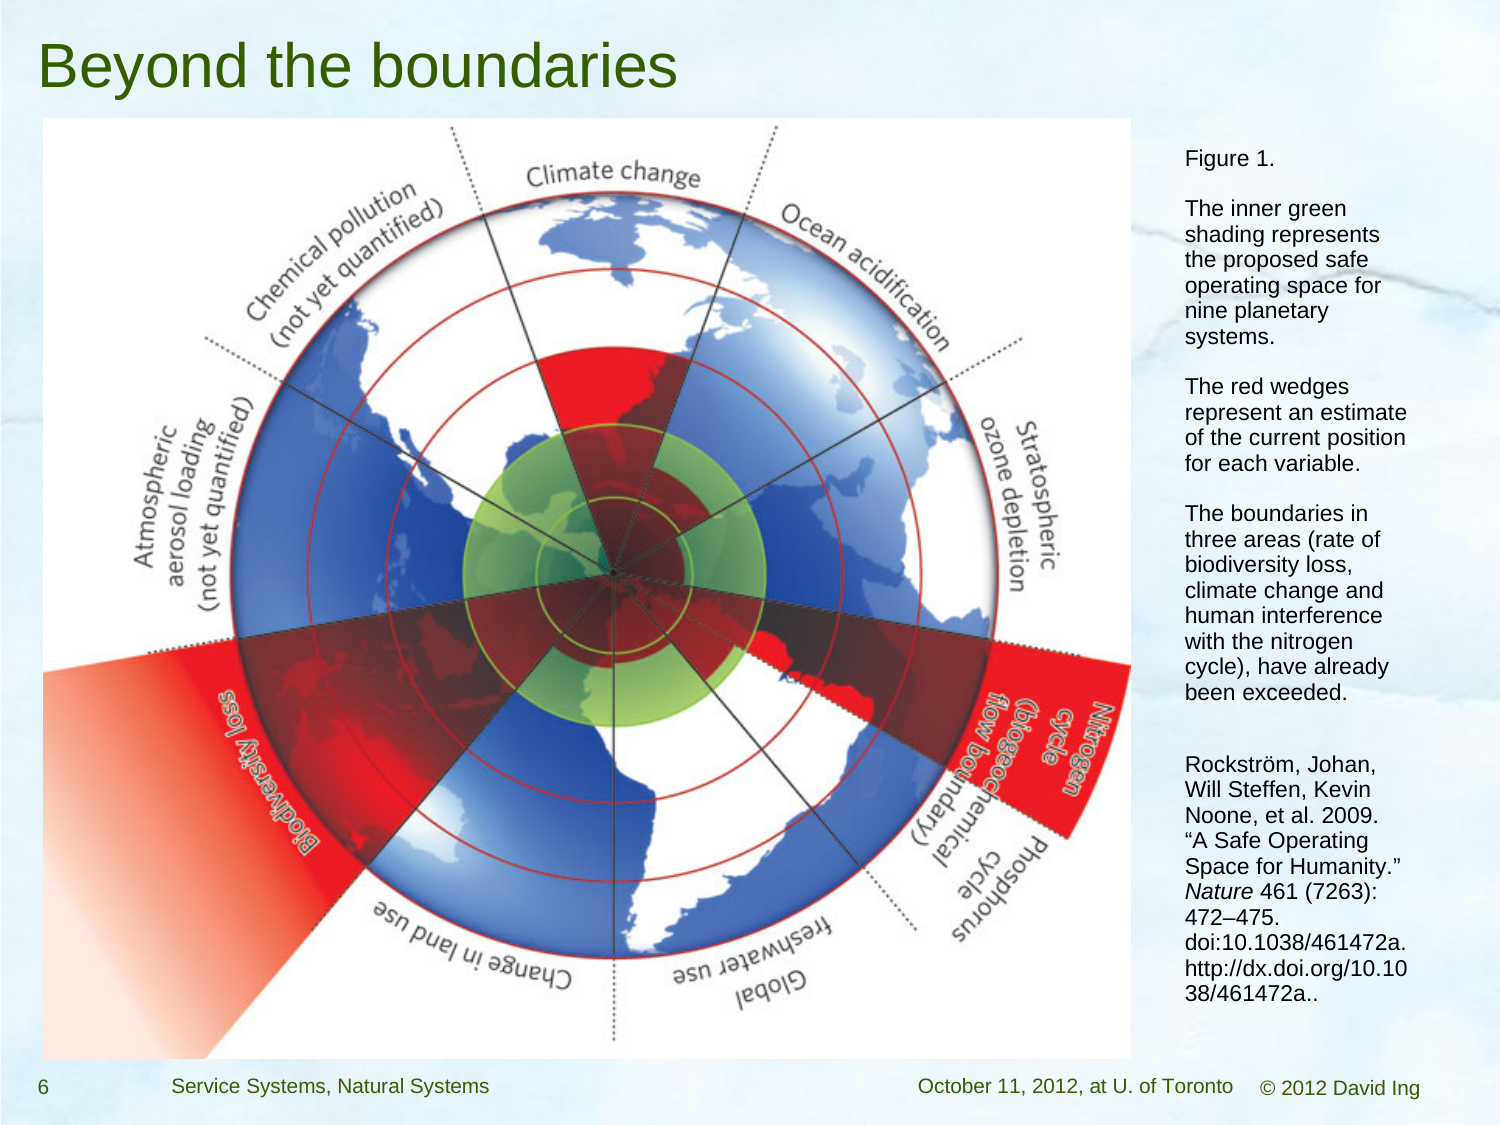

# Beyond the boundaries
Figure 1.
The inner green shading represents the proposed safe operating space for nine planetary systems.
The red wedges represent an estimate of the current position for each variable.
The boundaries in three areas (rate of biodiversity loss, climate change and human interference with the nitrogen cycle), have already been exceeded.
Rockström, Johan, Will Steffen, Kevin Noone, et al. 2009.
“A Safe Operating Space for Humanity.” Nature 461 (7263): 472–475. doi:10.1038/461472a. http://dx.doi.org/10.1038/461472a..
Service Systems, Natural Systems
October 11, 2012, at U. of Toronto
6